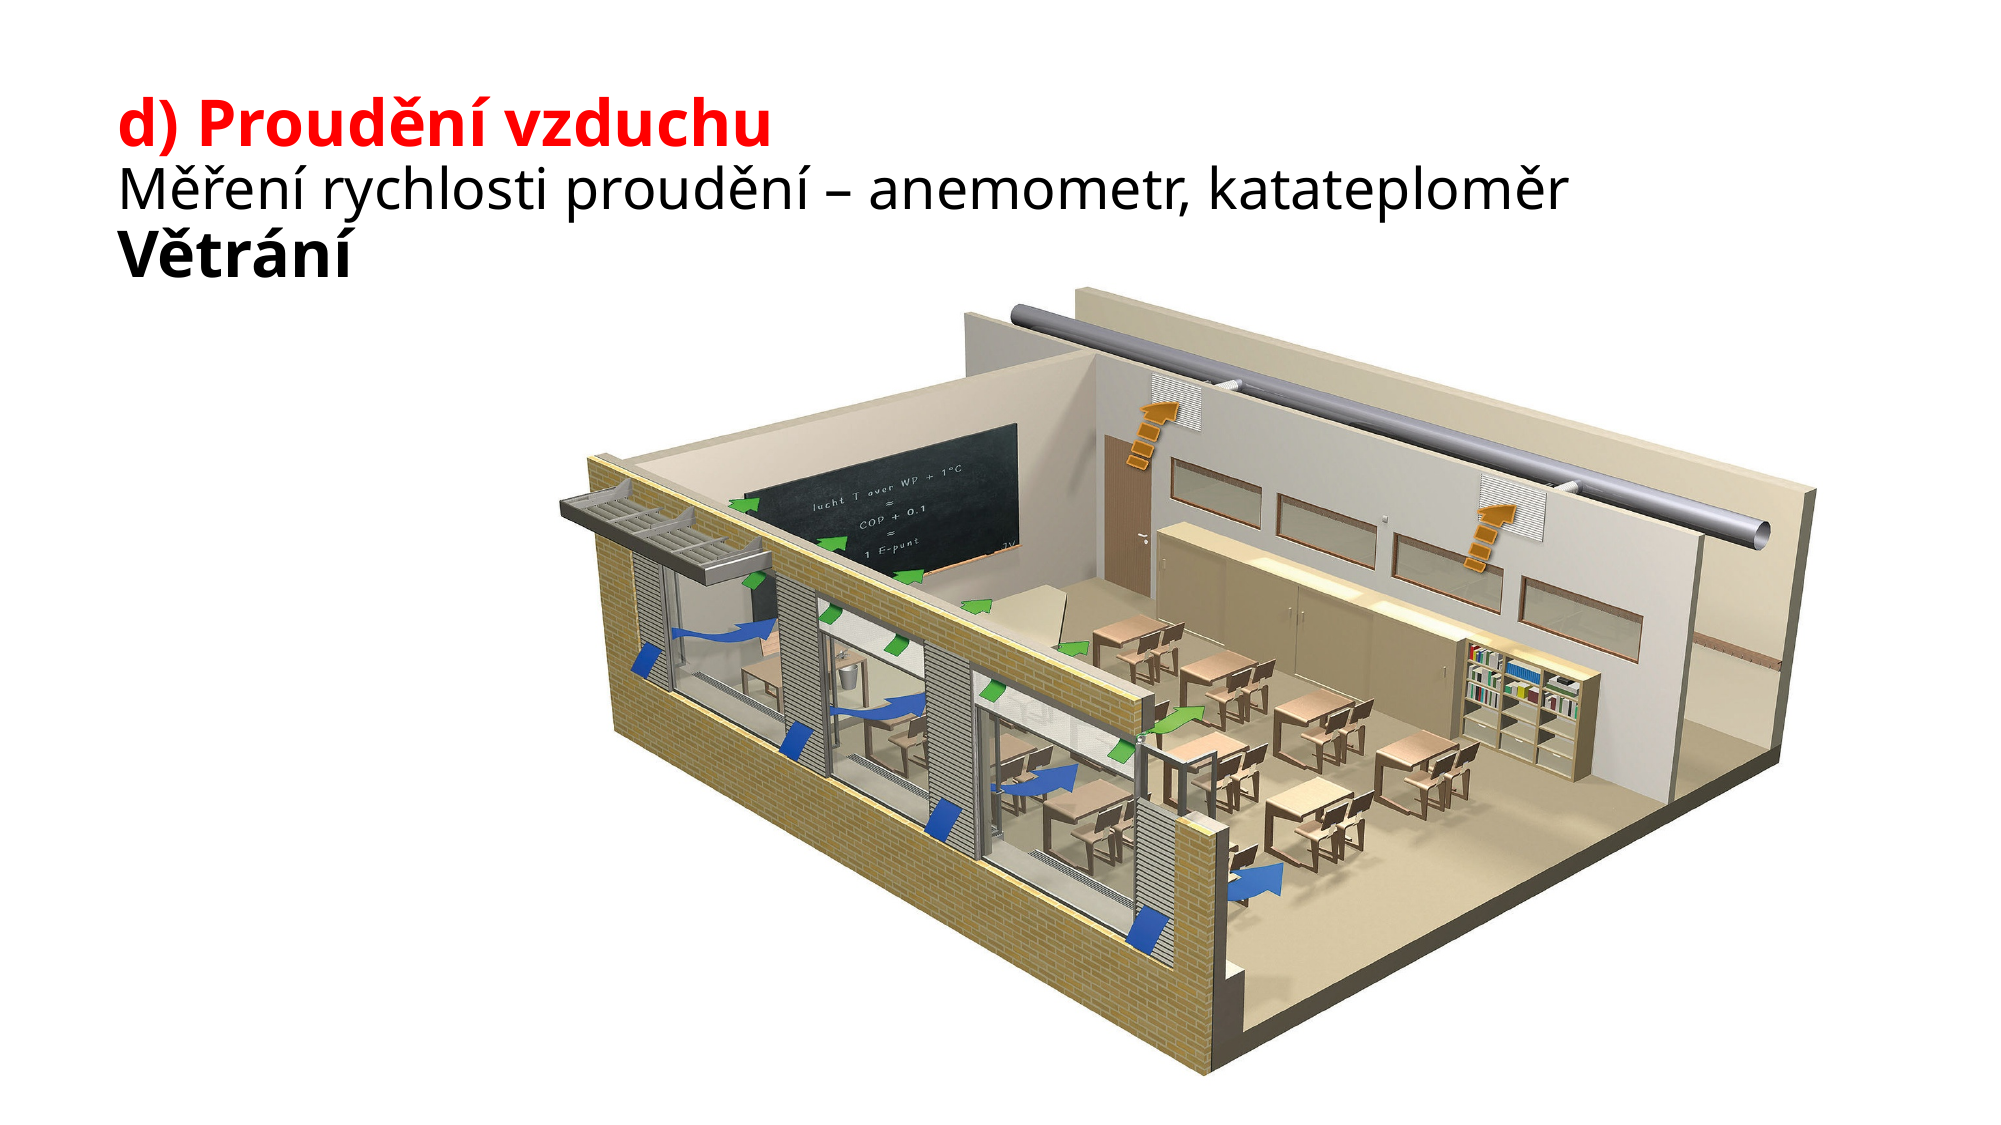

# d) Proudění vzduchu Měření rychlosti proudění – anemometr, katateploměr Větrání